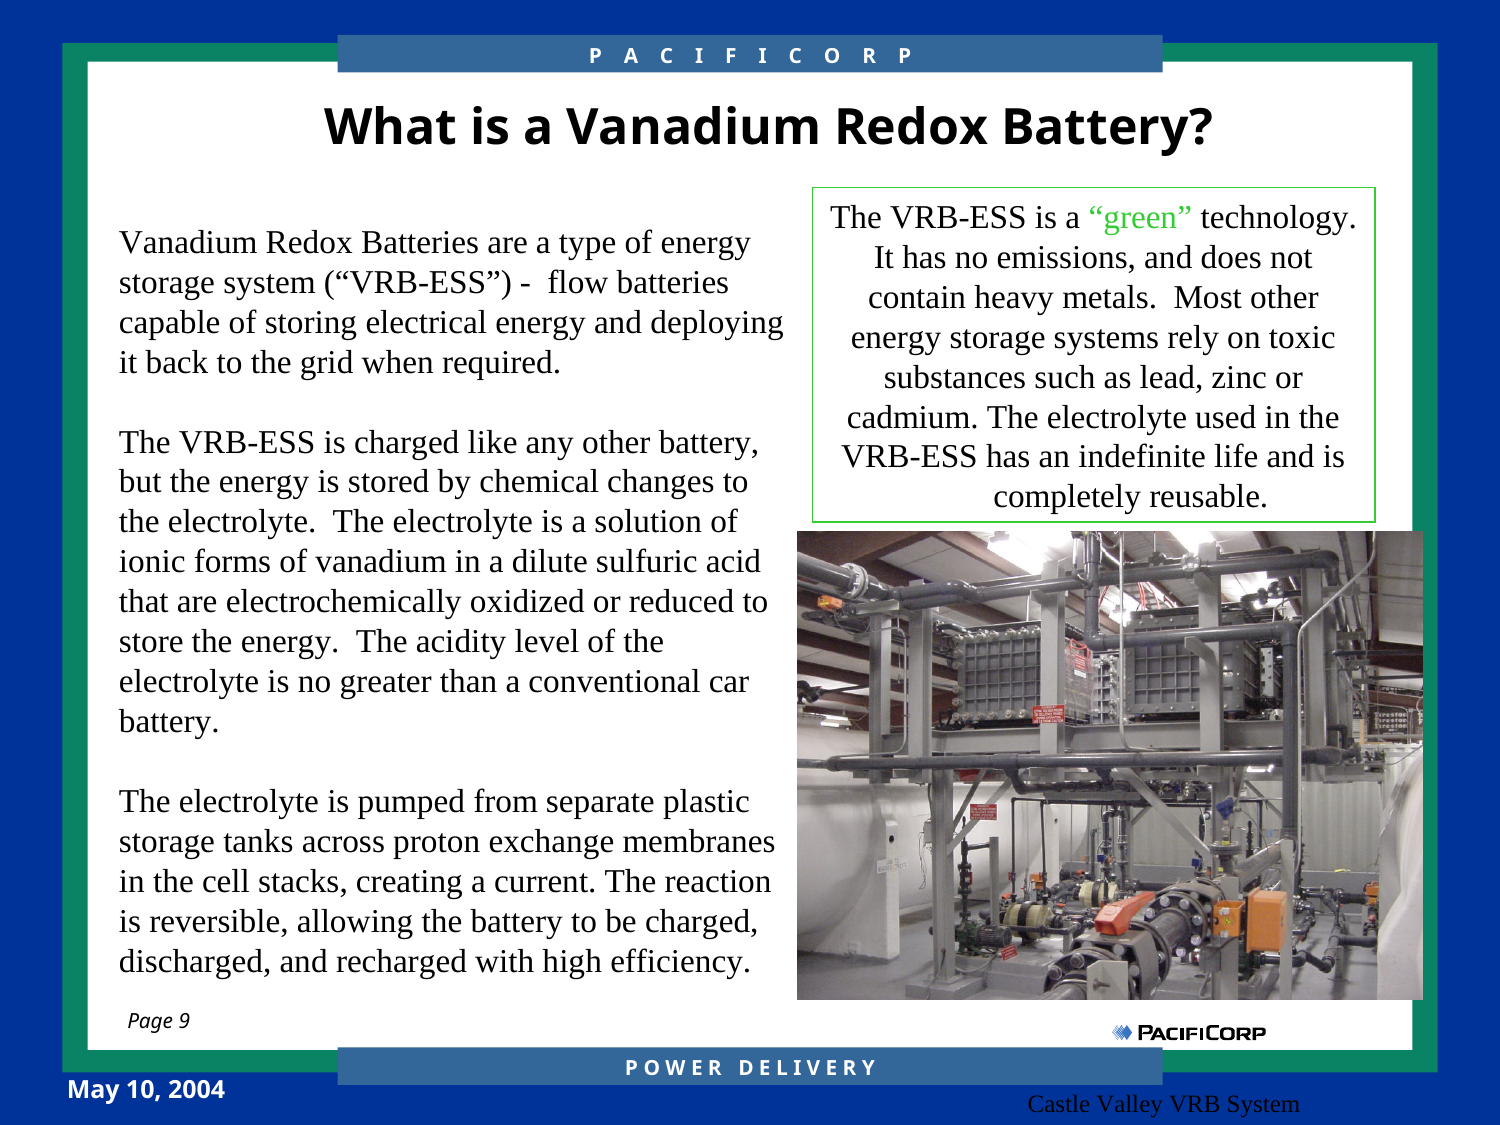

# What is a Vanadium Redox Battery?
The VRB-ESS is a “green” technology. It has no emissions, and does not contain heavy metals. Most other energy storage systems rely on toxic substances such as lead, zinc or cadmium. The electrolyte used in the VRB-ESS has an indefinite life and is
completely reusable.
Vanadium Redox Batteries are a type of energy storage system (“VRB-ESS”) - flow batteries capable of storing electrical energy and deploying it back to the grid when required.
The VRB-ESS is charged like any other battery, but the energy is stored by chemical changes to the electrolyte. The electrolyte is a solution of ionic forms of vanadium in a dilute sulfuric acid that are electrochemically oxidized or reduced to store the energy. The acidity level of the electrolyte is no greater than a conventional car battery.
The electrolyte is pumped from separate plastic storage tanks across proton exchange membranes in the cell stacks, creating a current. The reaction is reversible, allowing the battery to be charged, discharged, and recharged with high efficiency.
9
Castle Valley VRB System